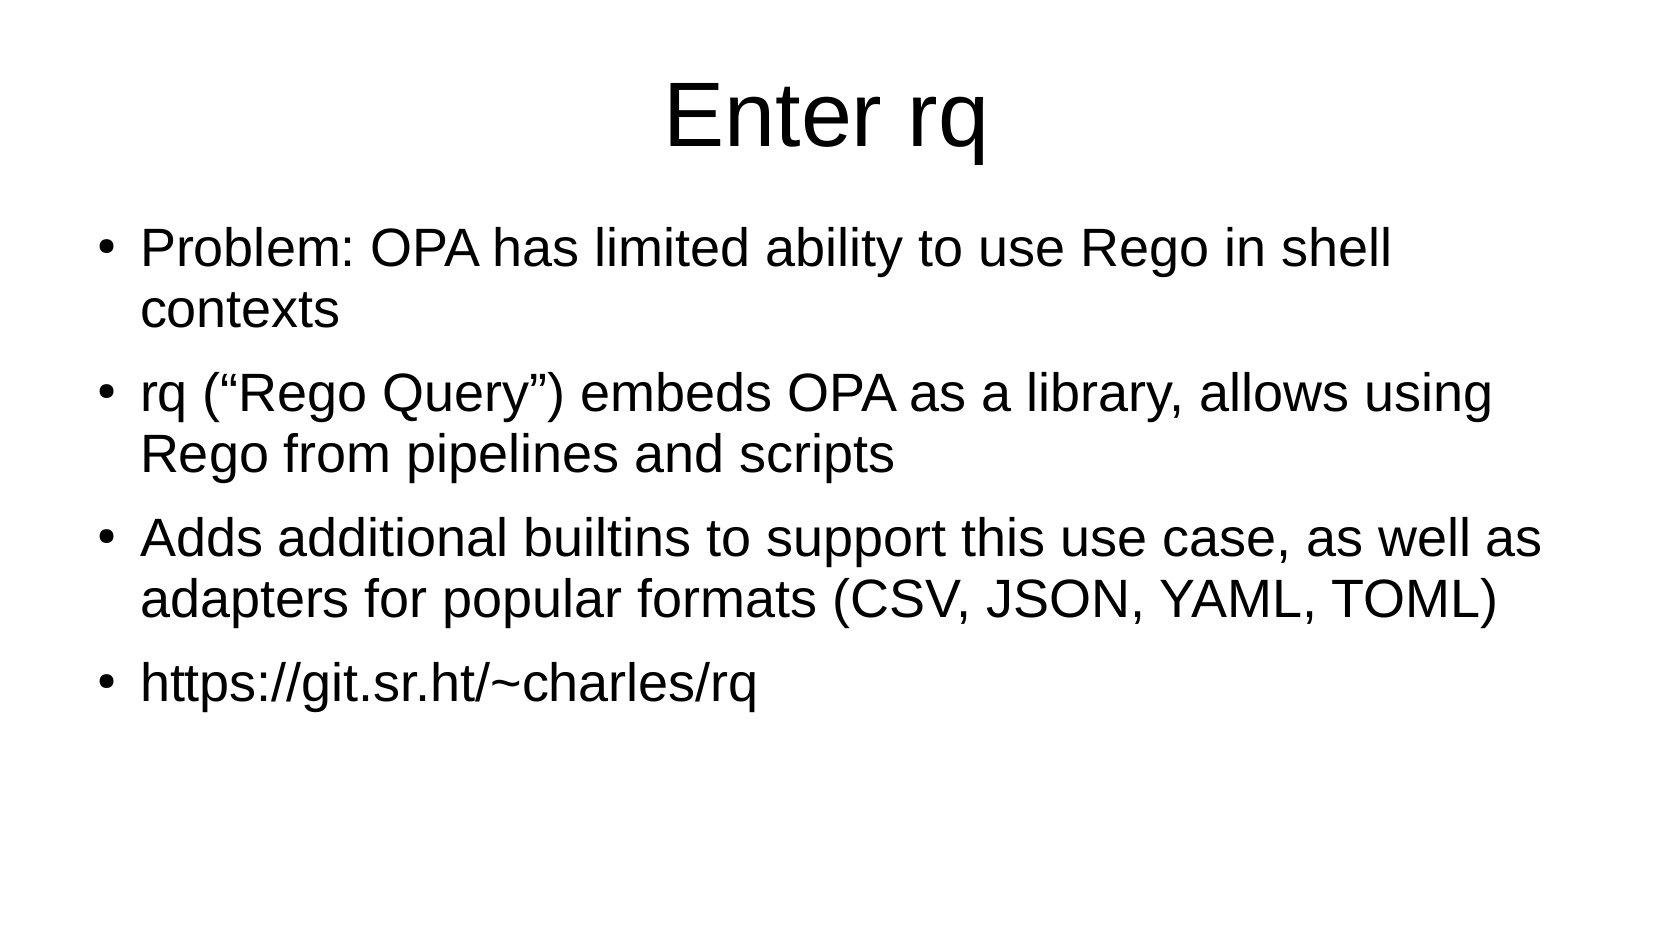

# Enter rq
Problem: OPA has limited ability to use Rego in shell contexts
rq (“Rego Query”) embeds OPA as a library, allows using Rego from pipelines and scripts
Adds additional builtins to support this use case, as well as adapters for popular formats (CSV, JSON, YAML, TOML)
https://git.sr.ht/~charles/rq